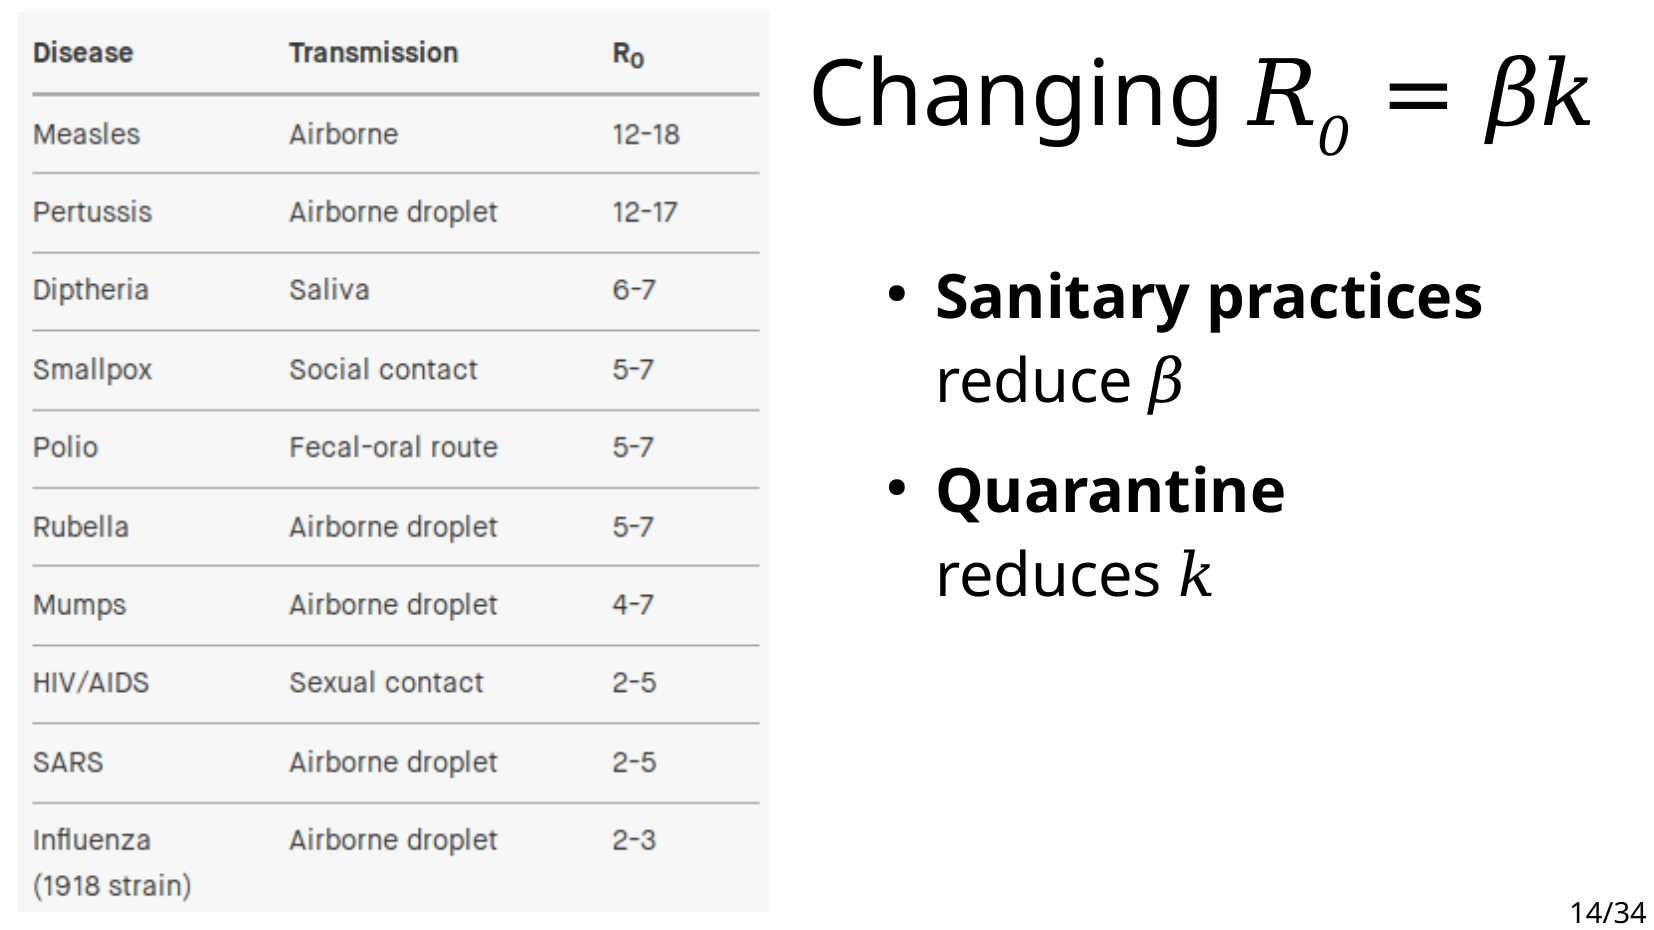

# Changing R0 = βk
Sanitary practices reduce β
Quarantine
reduces k
14